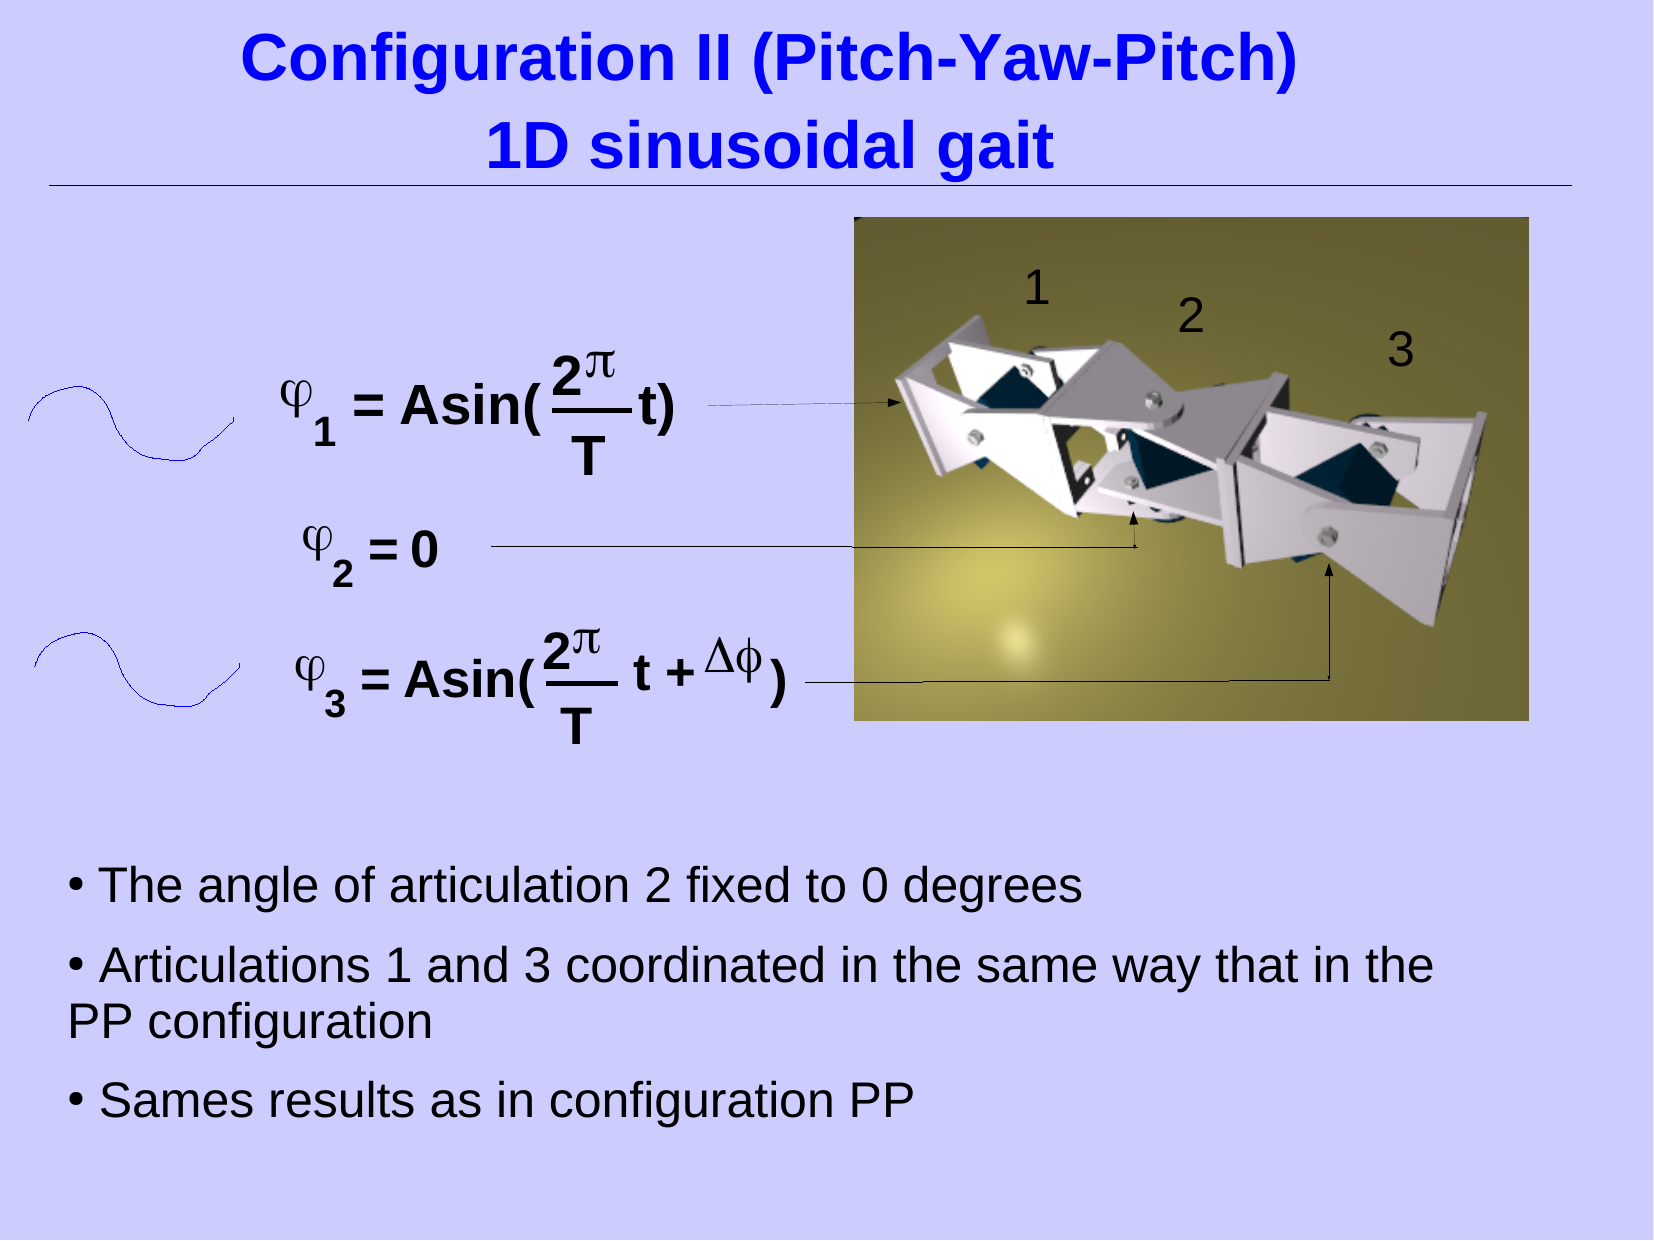

# Configuration II (Pitch-Yaw-Pitch) 1D sinusoidal gait
1
2
3
p
2
j
=
Asin(
t)
1
T
j
=
0
2
p
2
Df
t +
j
=
Asin(
)
3
T
 The angle of articulation 2 fixed to 0 degrees
 Articulations 1 and 3 coordinated in the same way that in the PP configuration
 Sames results as in configuration PP